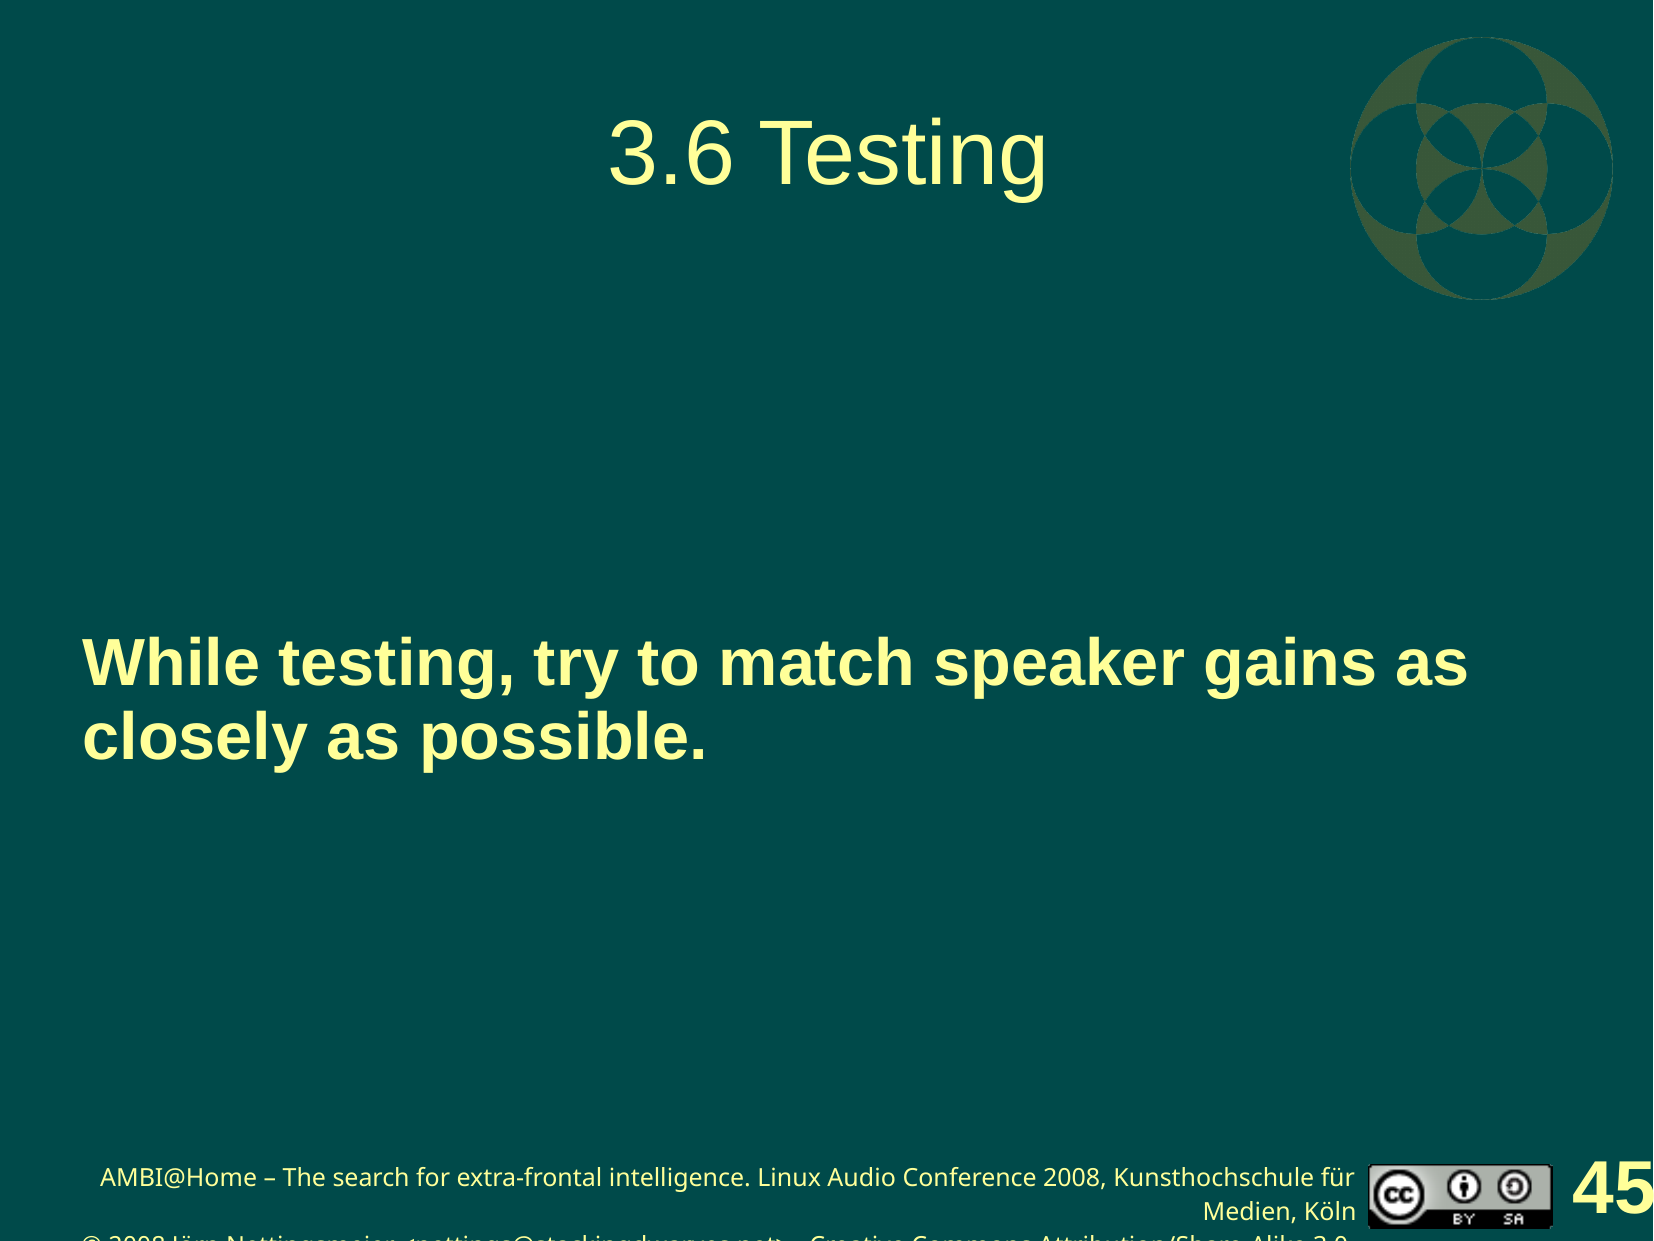

# 3.6 Testing
While testing, try to match speaker gains as closely as possible.